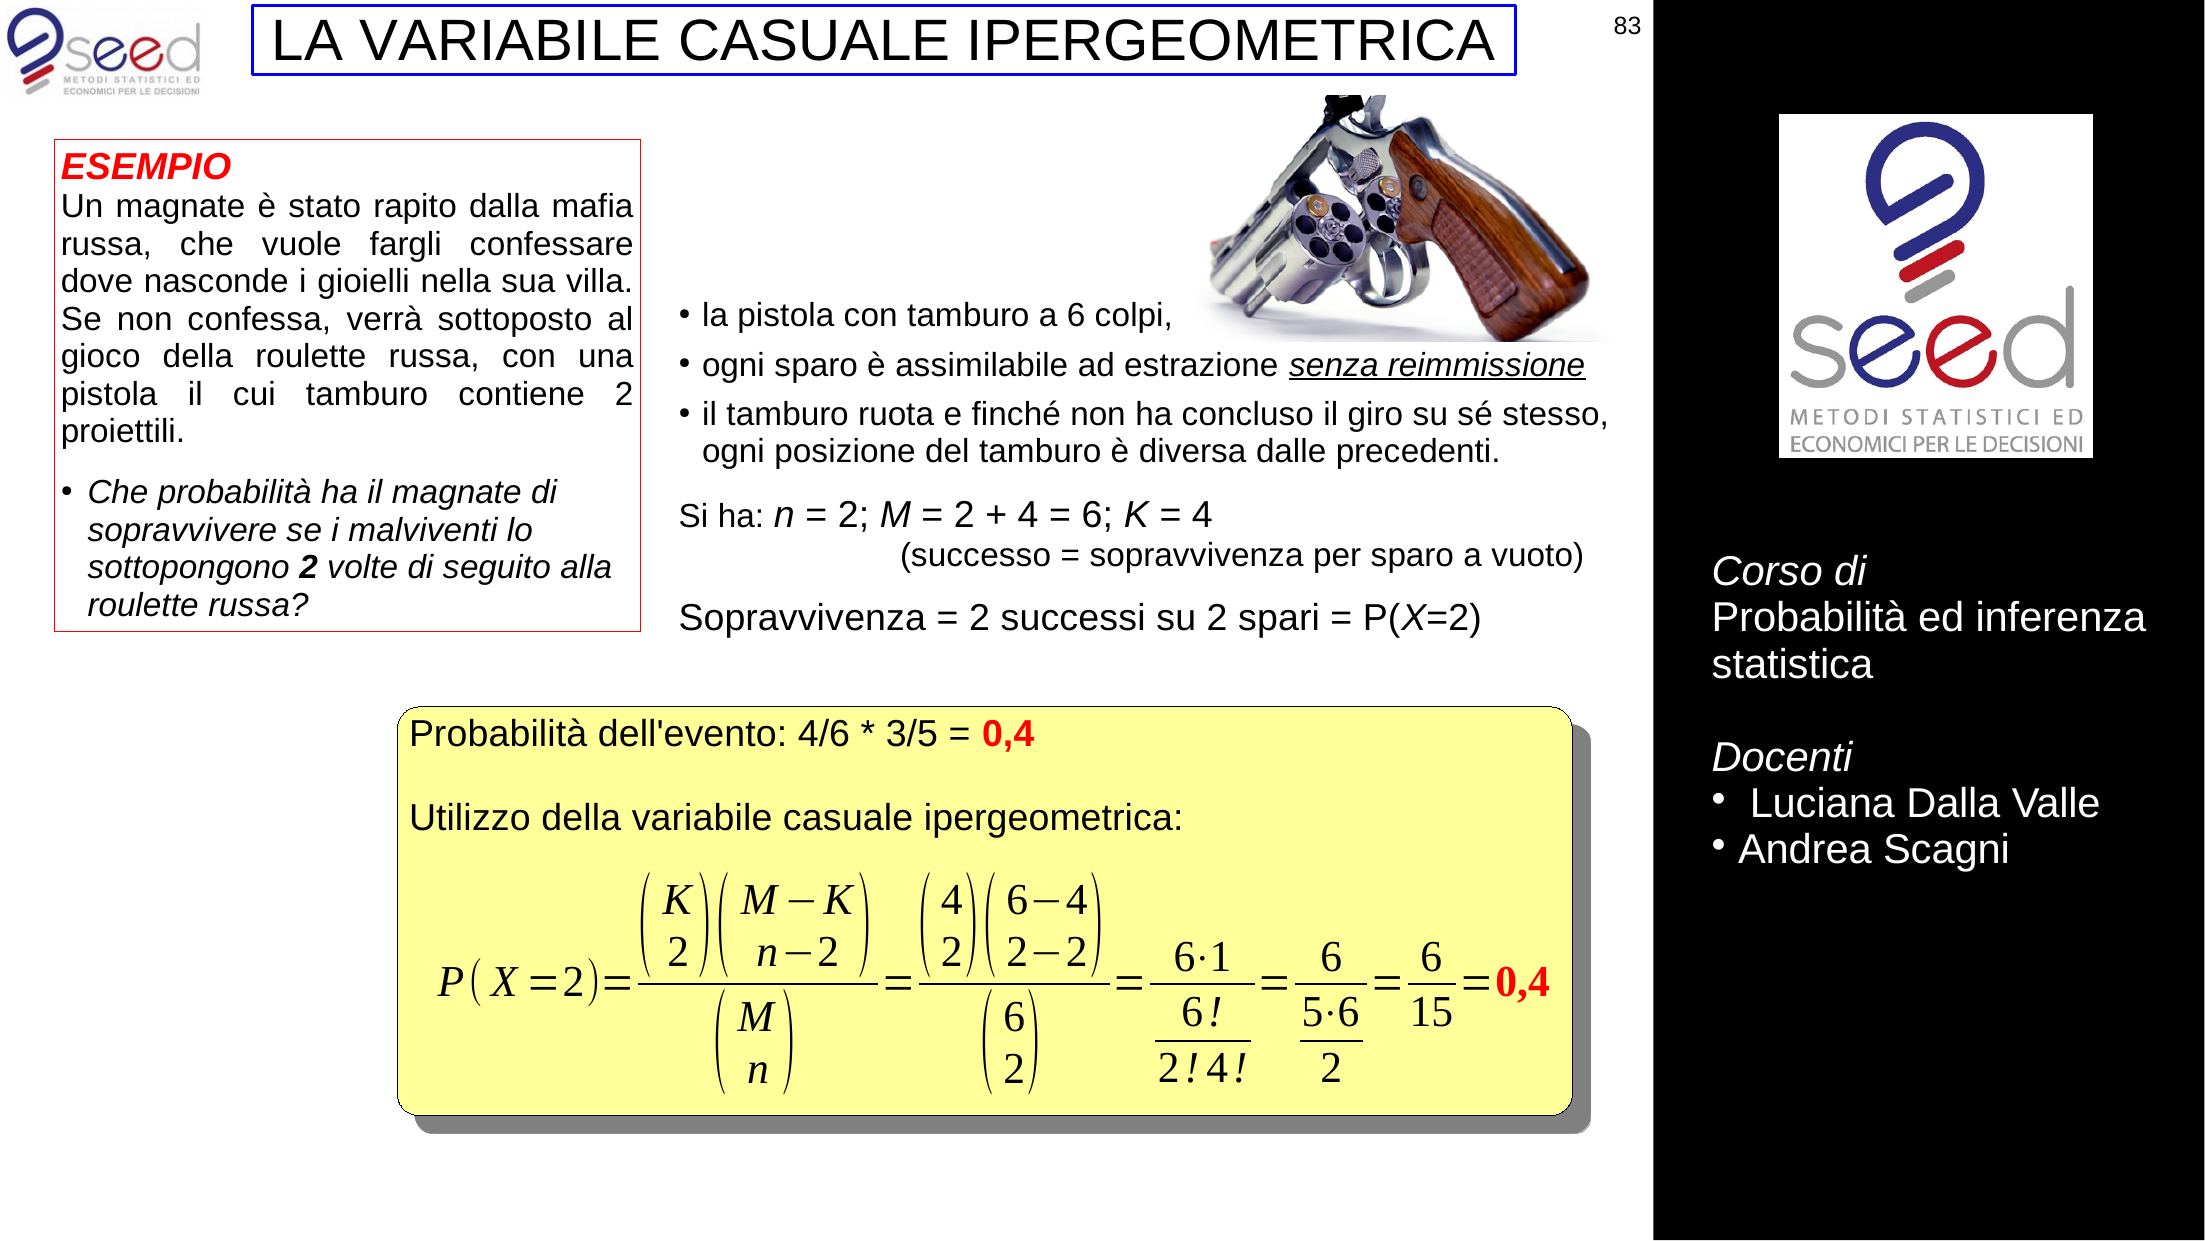

LA VARIABILE CASUALE IPERGEOMETRICA
ESEMPIO
Un magnate è stato rapito dalla mafia russa, che vuole fargli confessare dove nasconde i gioielli nella sua villa. Se non confessa, verrà sottoposto al gioco della roulette russa, con una pistola il cui tamburo contiene 2 proiettili.
Che probabilità ha il magnate di sopravvivere se i malviventi lo sottopongono 2 volte di seguito alla roulette russa?
la pistola con tamburo a 6 colpi,
ogni sparo è assimilabile ad estrazione senza reimmissione
il tamburo ruota e finché non ha concluso il giro su sé stesso, ogni posizione del tamburo è diversa dalle precedenti.
Si ha: n = 2; M = 2 + 4 = 6; K = 4
			(successo = sopravvivenza per sparo a vuoto)
Sopravvivenza = 2 successi su 2 spari = P(X=2)
Probabilità dell'evento: 4/6 * 3/5 = 0,4
Utilizzo della variabile casuale ipergeometrica: